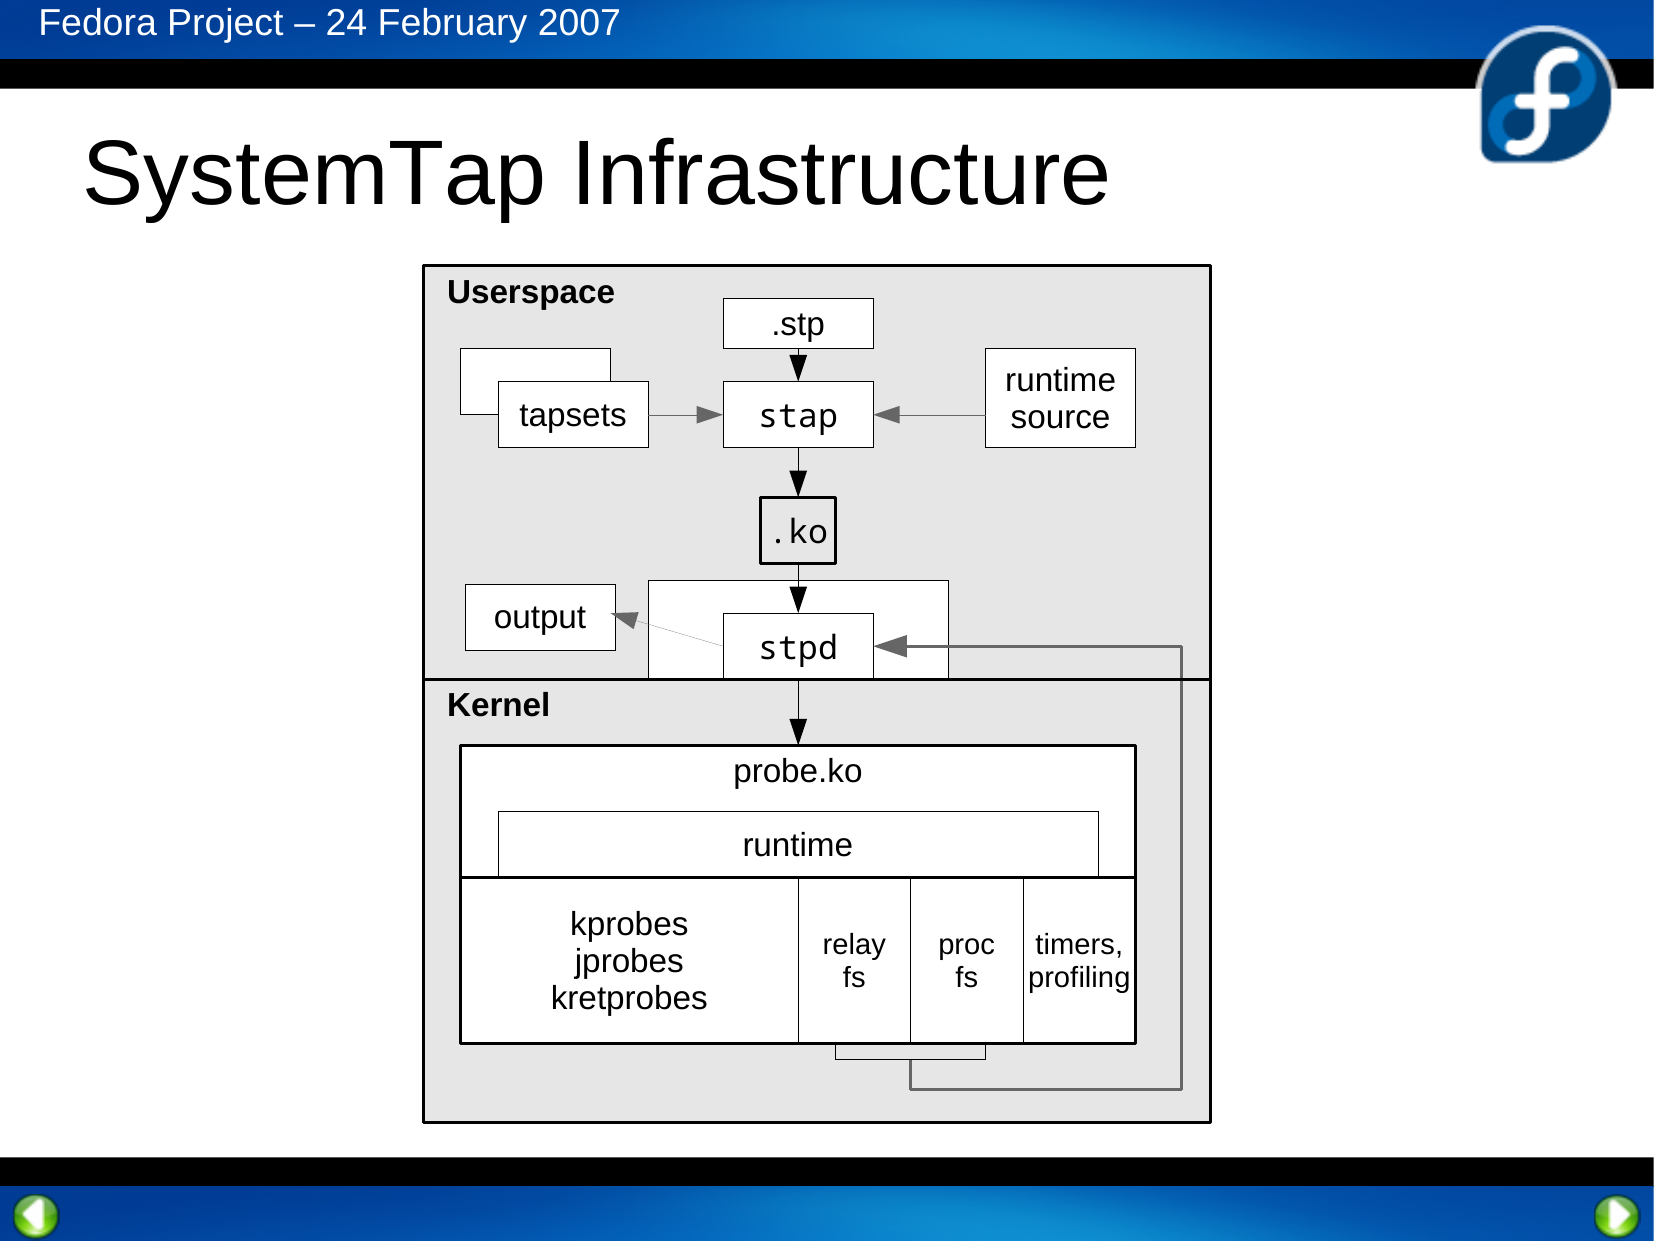

# SystemTap Infrastructure
 Userspace
.stp
runtime
source
tapsets
stap
.ko
output
stpd
 Kernel
probe.ko
runtime
kprobes
jprobes
kretprobes
relay
fs
proc
fs
timers,
profiling